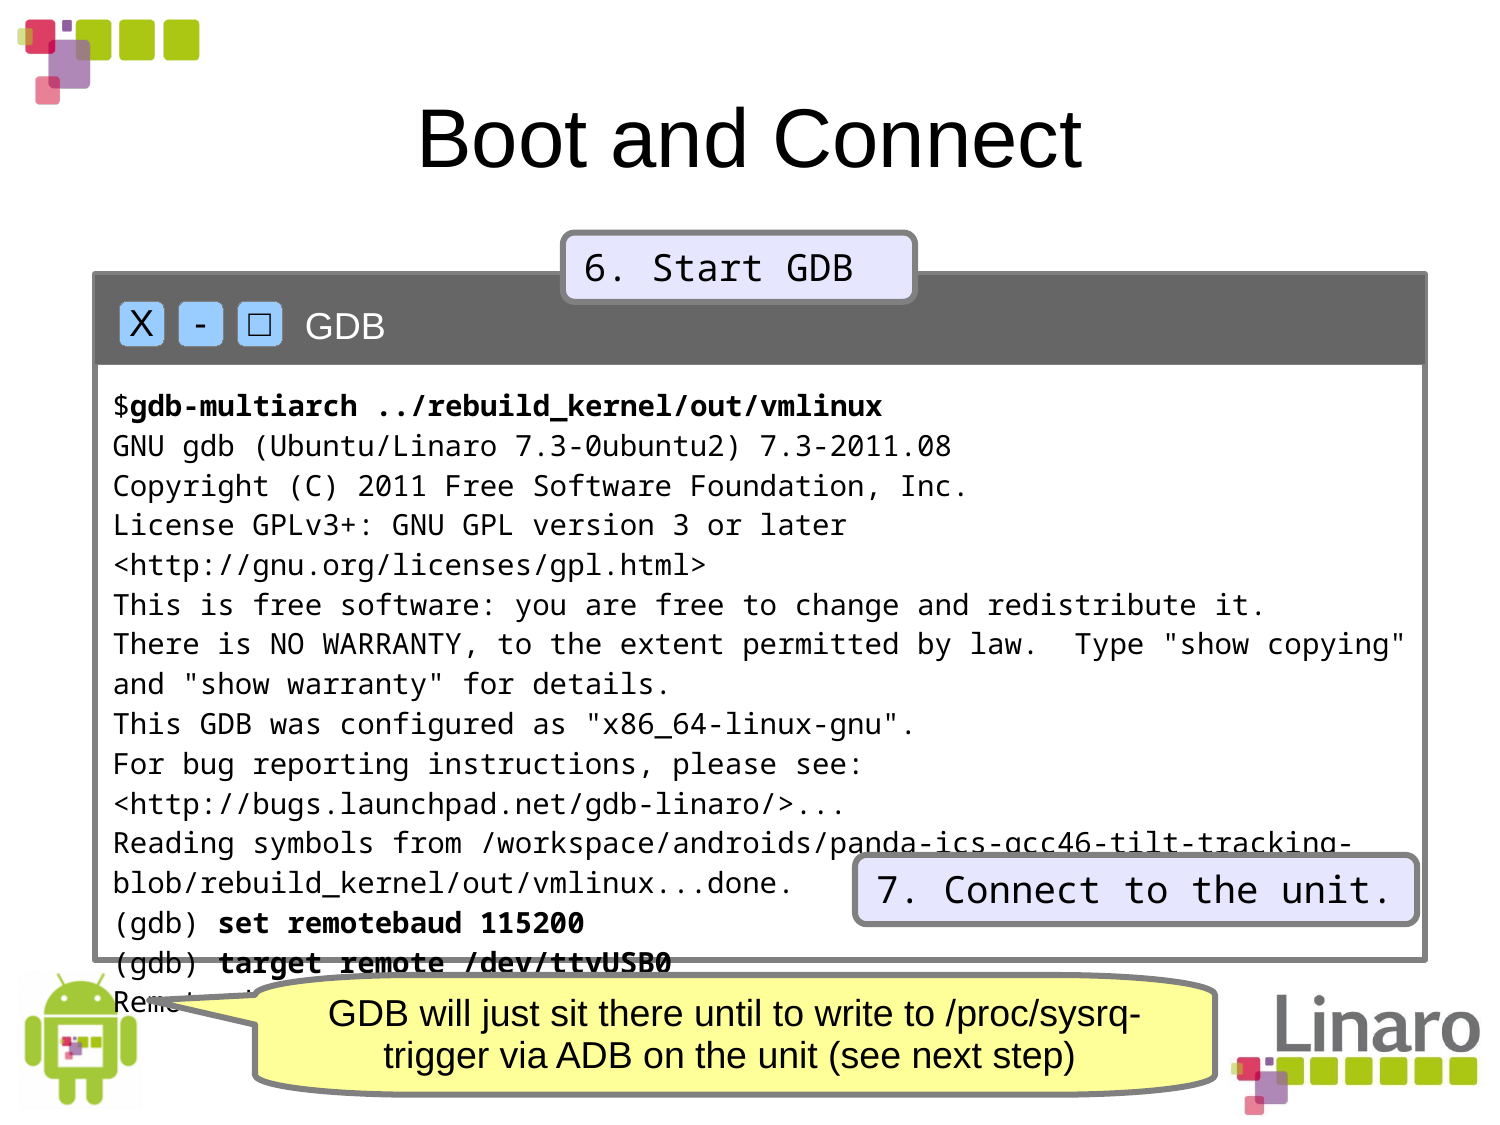

# Boot and Connect
6. Start GDB
GDB
X
-
□
$gdb-multiarch ../rebuild_kernel/out/vmlinux
GNU gdb (Ubuntu/Linaro 7.3-0ubuntu2) 7.3-2011.08
Copyright (C) 2011 Free Software Foundation, Inc.
License GPLv3+: GNU GPL version 3 or later <http://gnu.org/licenses/gpl.html>
This is free software: you are free to change and redistribute it.
There is NO WARRANTY, to the extent permitted by law. Type "show copying"
and "show warranty" for details.
This GDB was configured as "x86_64-linux-gnu".
For bug reporting instructions, please see:
<http://bugs.launchpad.net/gdb-linaro/>...
Reading symbols from /workspace/androids/panda-ics-gcc46-tilt-tracking-blob/rebuild_kernel/out/vmlinux...done.
(gdb) set remotebaud 115200
(gdb) target remote /dev/ttyUSB0
Remote debugging using /dev/ttyUSB0
7. Connect to the unit.
GDB will just sit there until to write to /proc/sysrq-trigger via ADB on the unit (see next step)